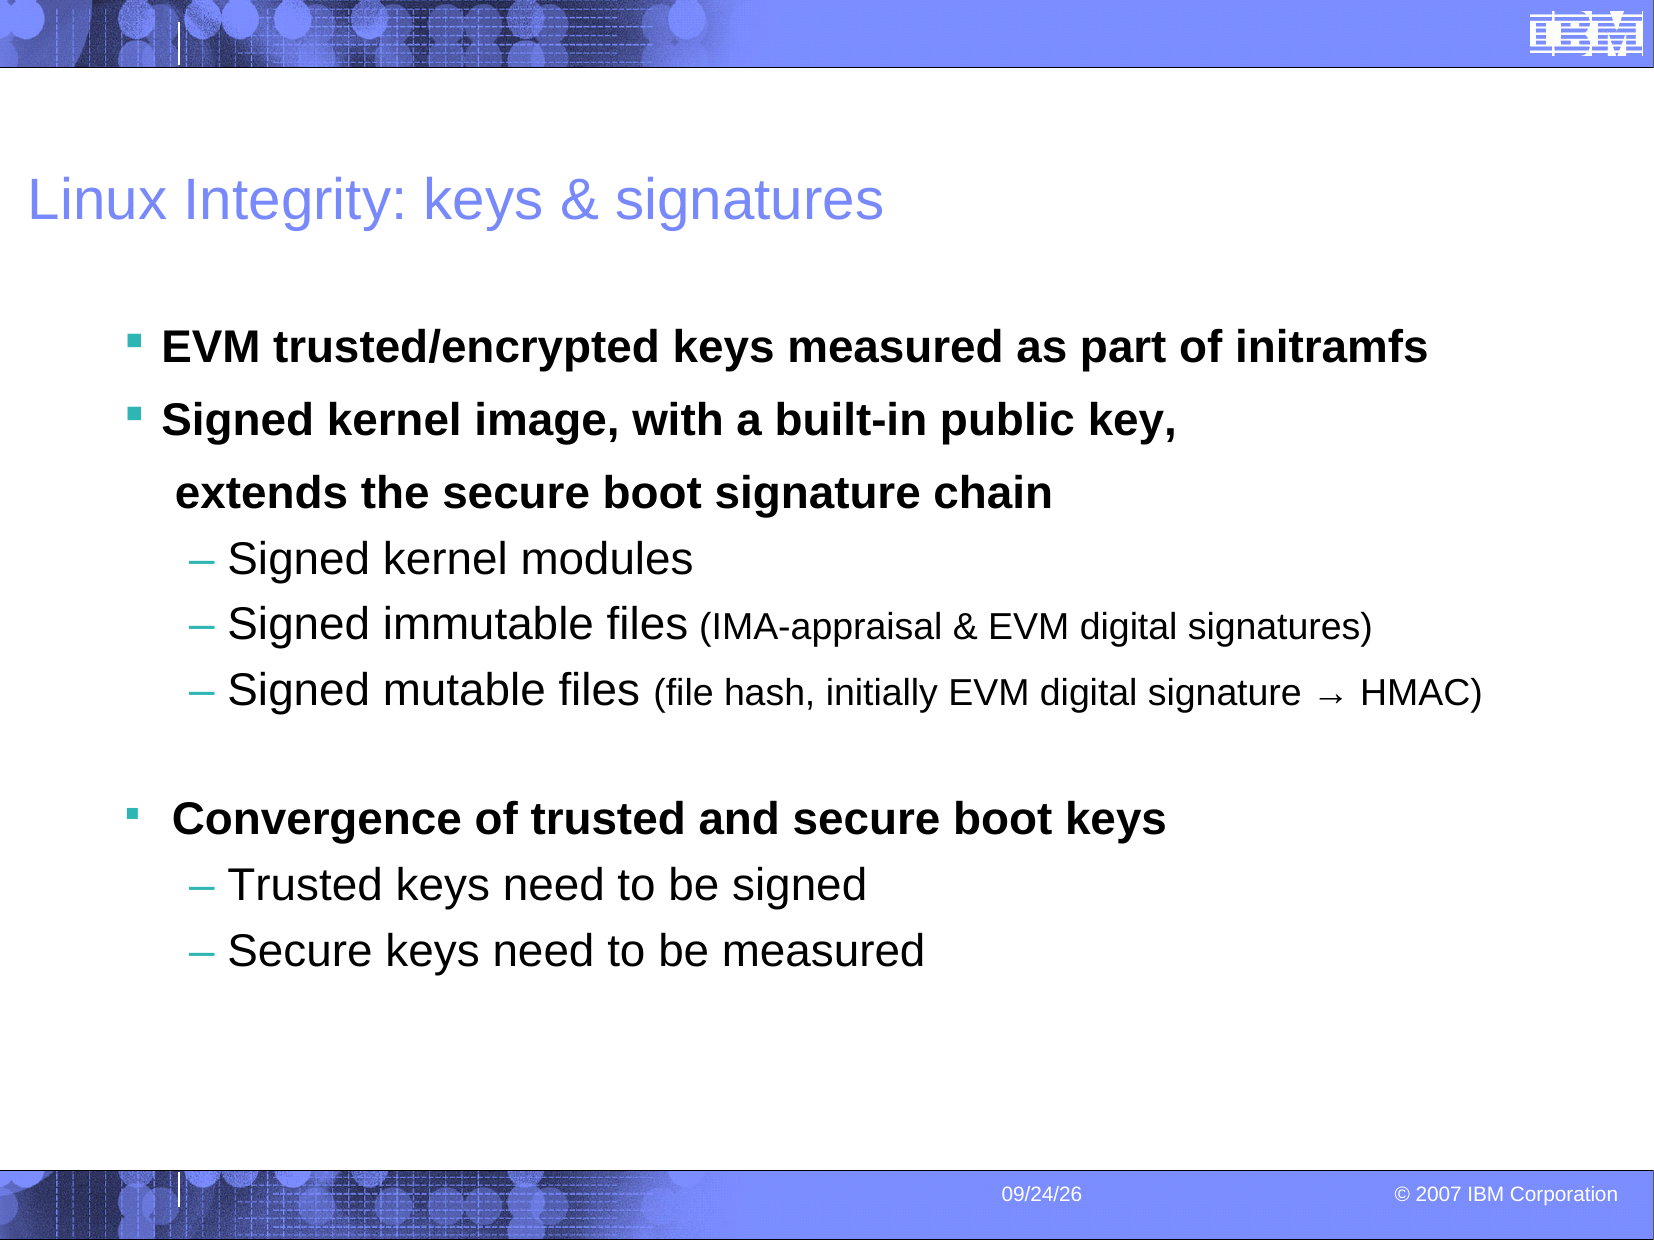

# Linux Integrity: keys & signatures
EVM trusted/encrypted keys measured as part of initramfs
Signed kernel image, with a built-in public key,
 extends the secure boot signature chain
Signed kernel modules
Signed immutable files (IMA-appraisal & EVM digital signatures)
Signed mutable files (file hash, initially EVM digital signature → HMAC)
 Convergence of trusted and secure boot keys
Trusted keys need to be signed
Secure keys need to be measured